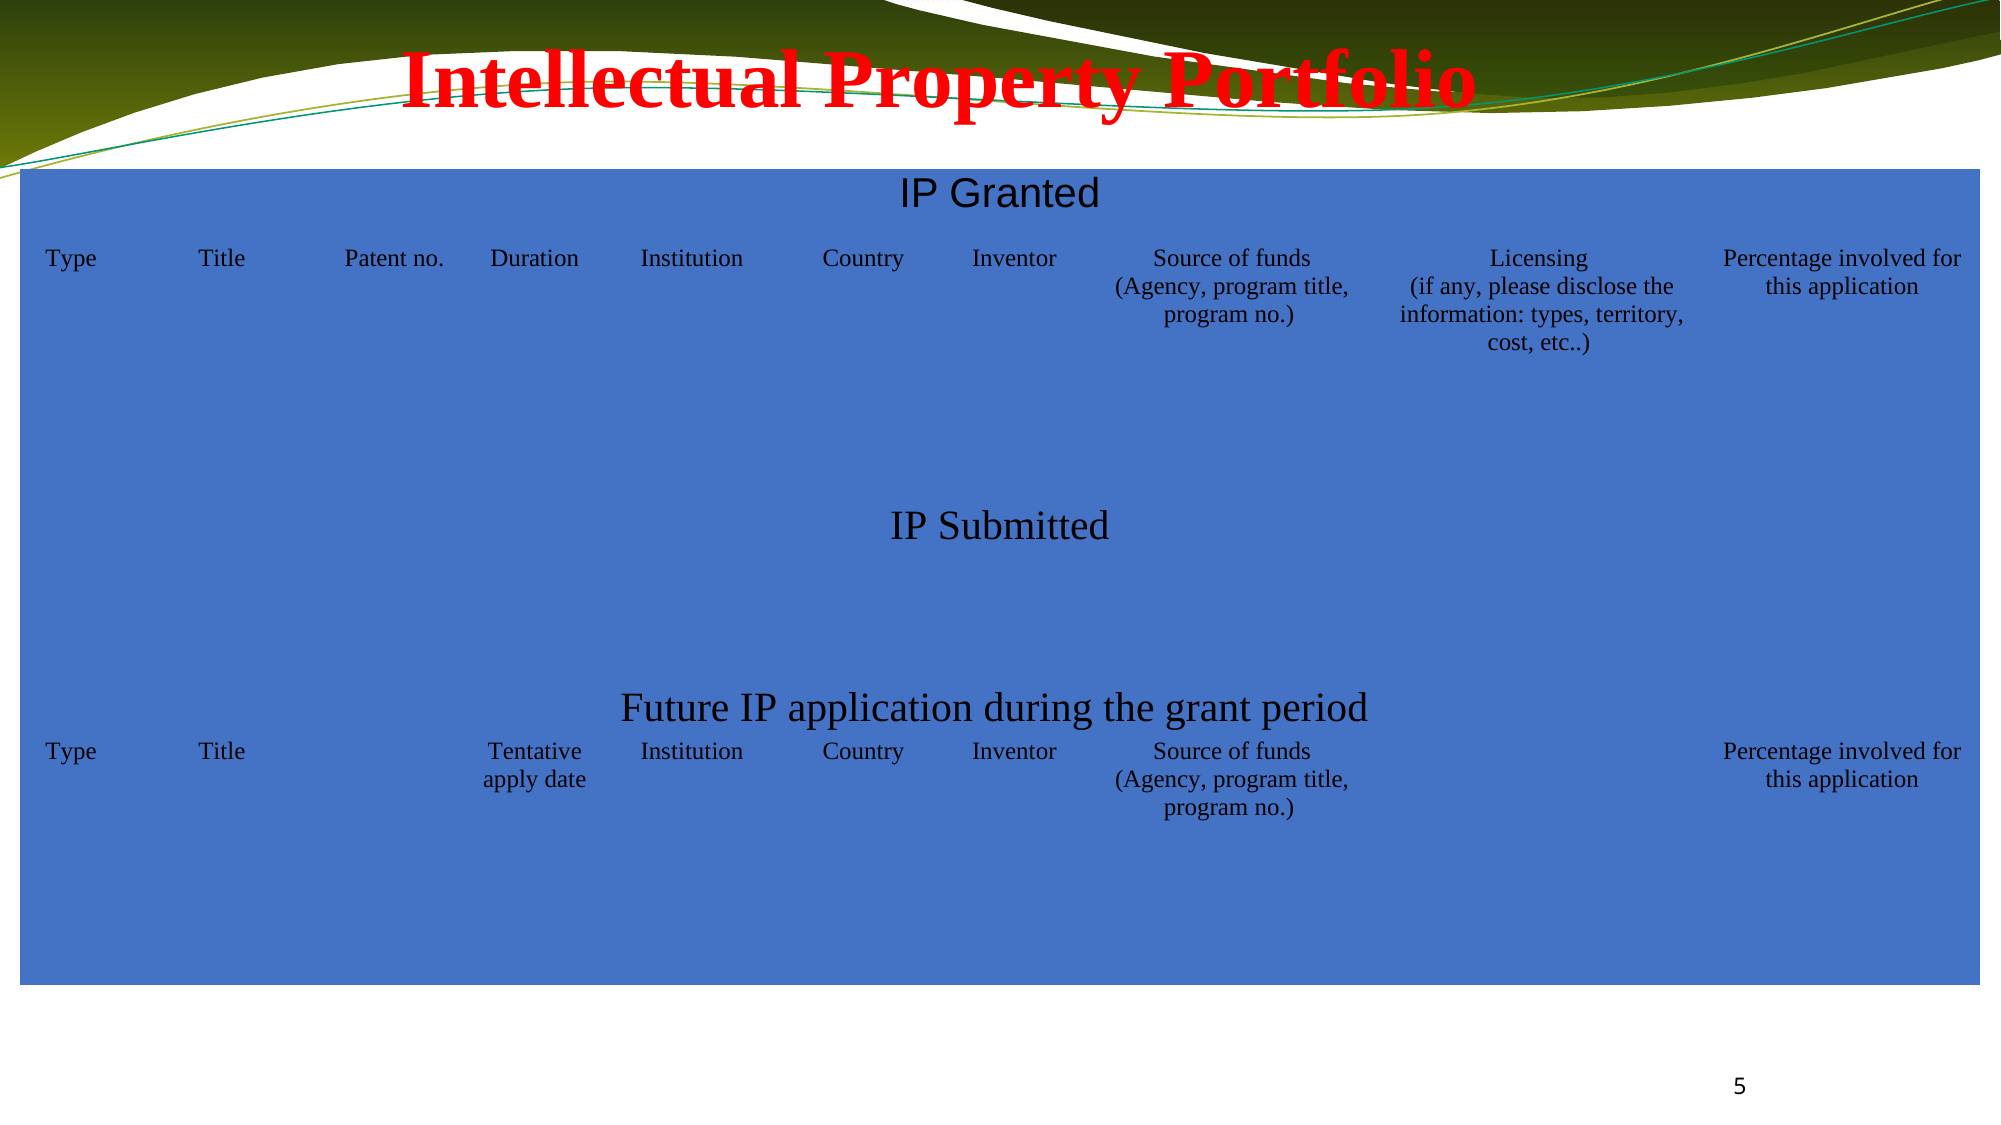

Intellectual Property Portfolio
| IP Granted | | | | | | | | | |
| --- | --- | --- | --- | --- | --- | --- | --- | --- | --- |
| Type | Title | Patent no. | Duration | Institution | Country | Inventor | Source of funds (Agency, program title, program no.) | Licensing (if any, please disclose the information: types, territory, cost, etc..) | Percentage involved for this application |
| | | | | | | | | | |
| | | | | | | | | | |
| IP Submitted | | | | | | | | | |
| | | | | | | | | | |
| | | | | | | | | | |
| Future IP application during the grant period | | | | | | | | | |
| Type | Title | | Tentative apply date | Institution | Country | Inventor | Source of funds (Agency, program title, program no.) | | Percentage involved for this application |
| | | | | | | | | | |
| | | | | | | | | | |